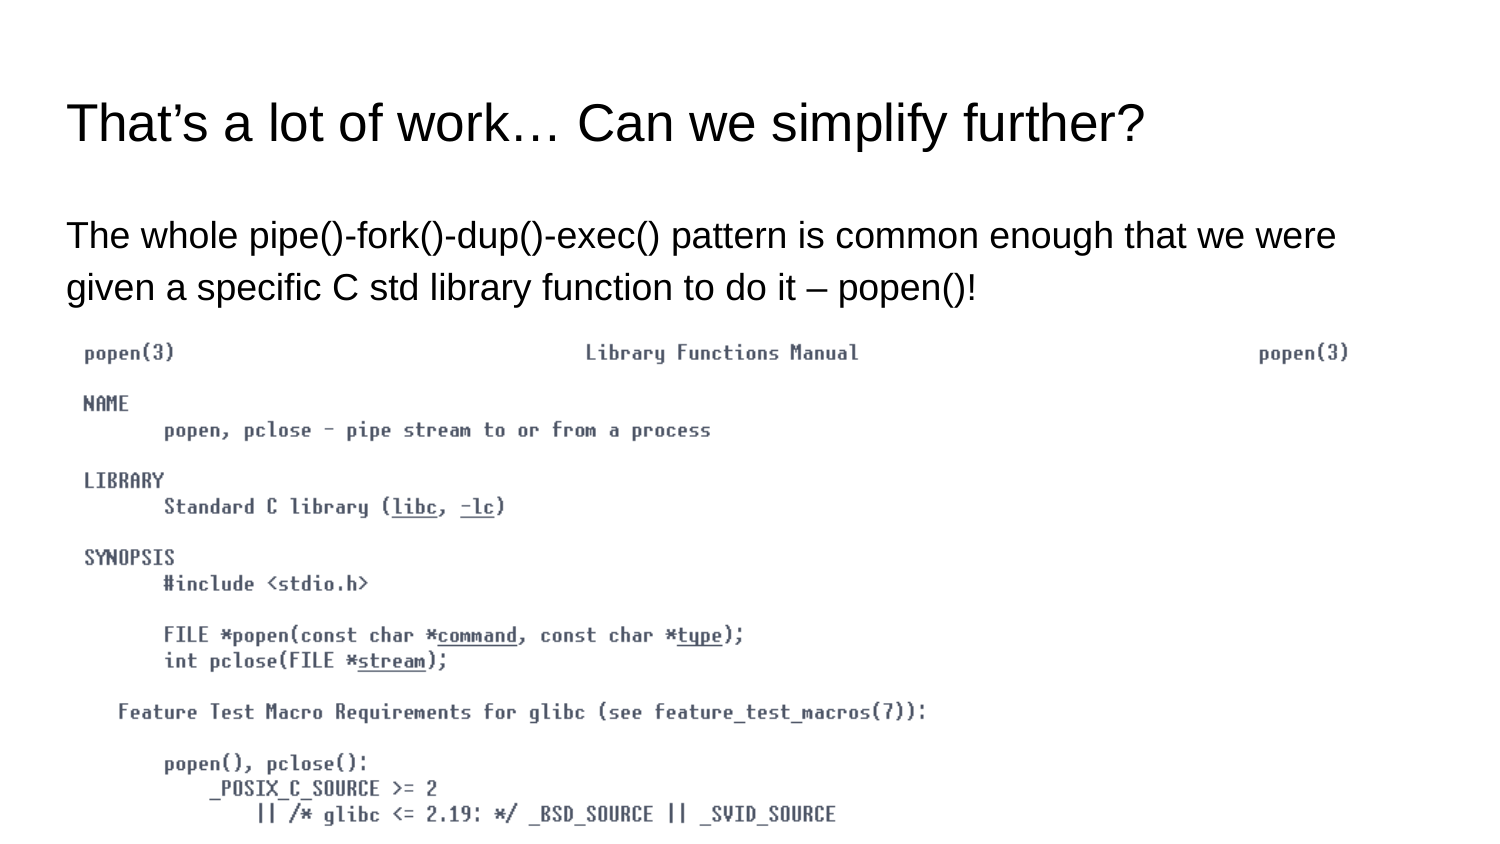

# That’s a lot of work… Can we simplify further?
The whole pipe()-fork()-dup()-exec() pattern is common enough that we were given a specific C std library function to do it – popen()!